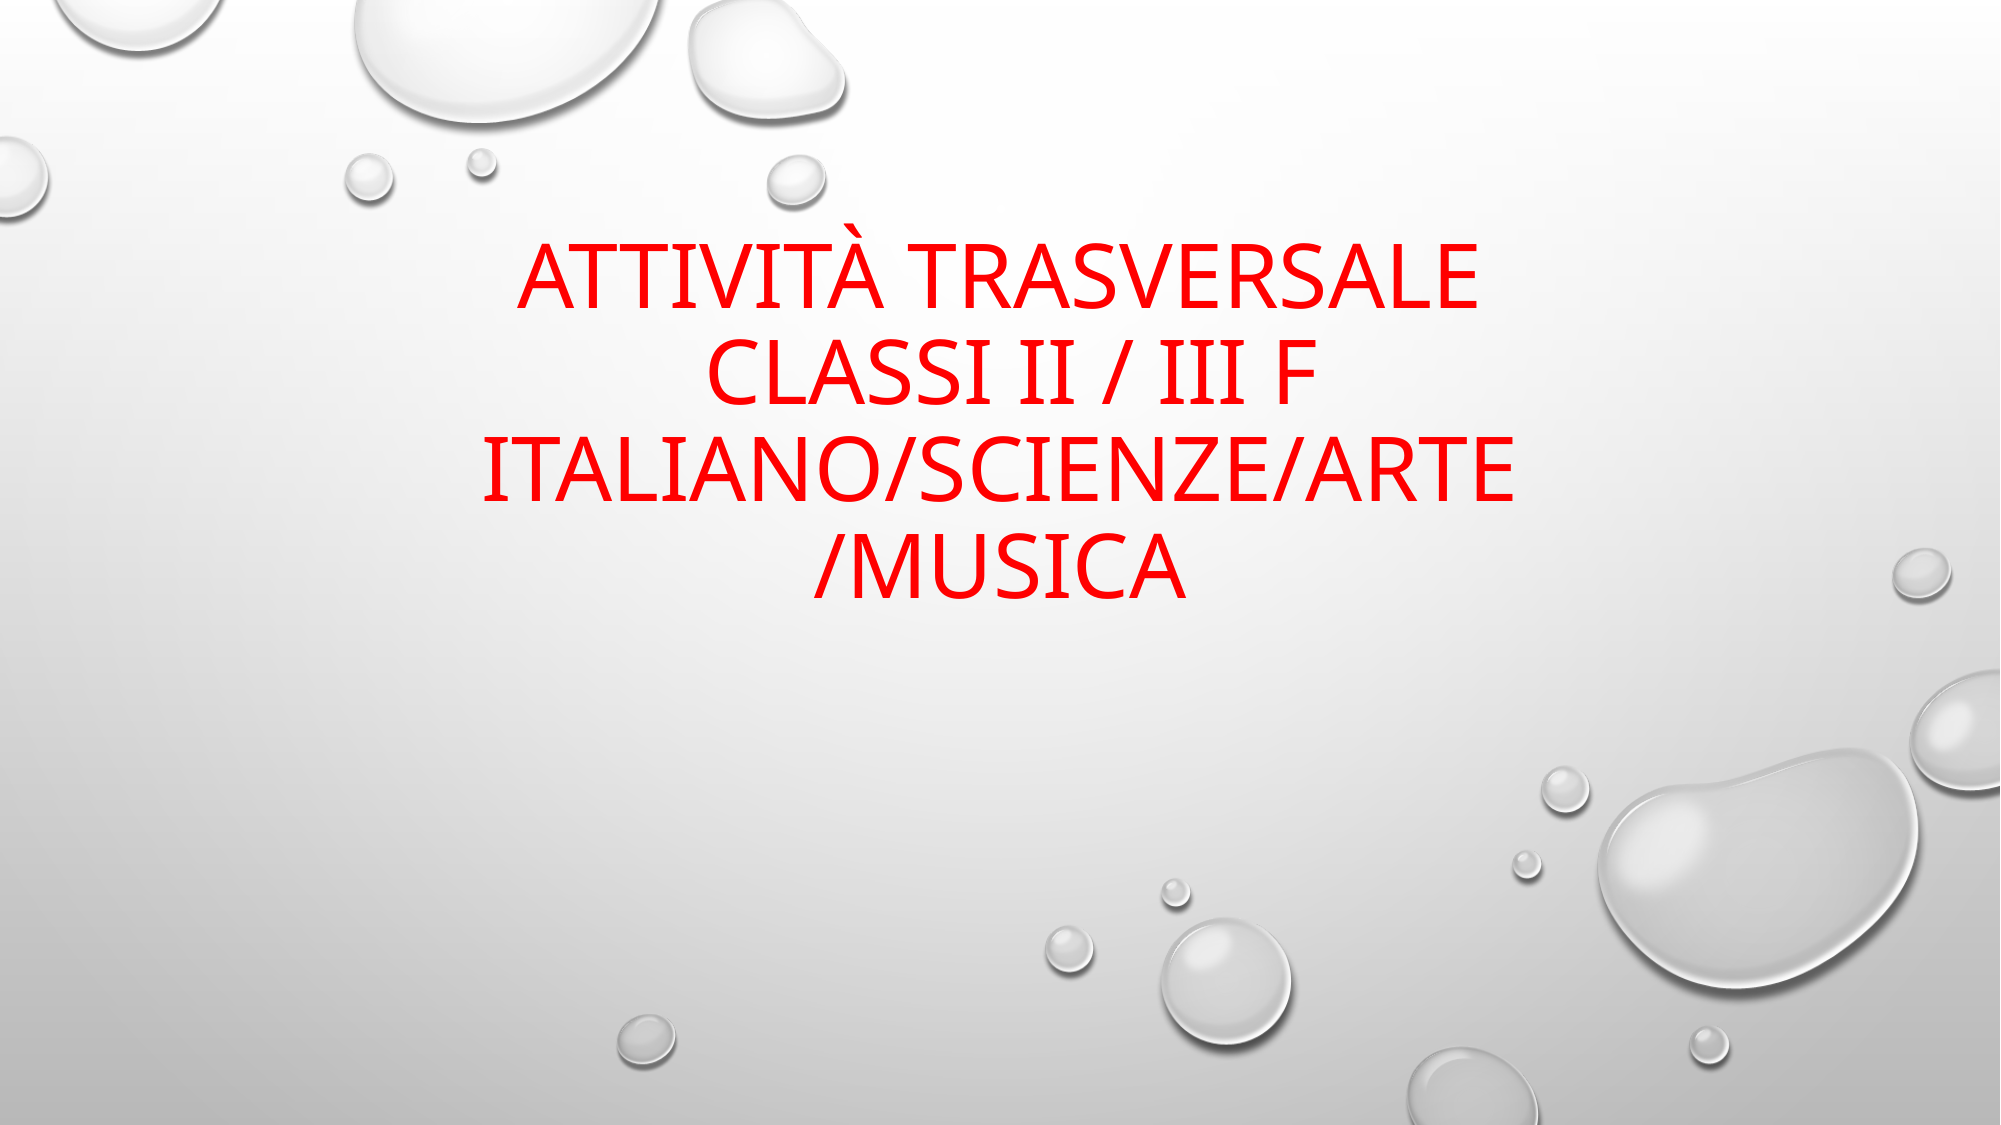

# Attività trasversale classi II / III F Italiano/scienze/arte /musica